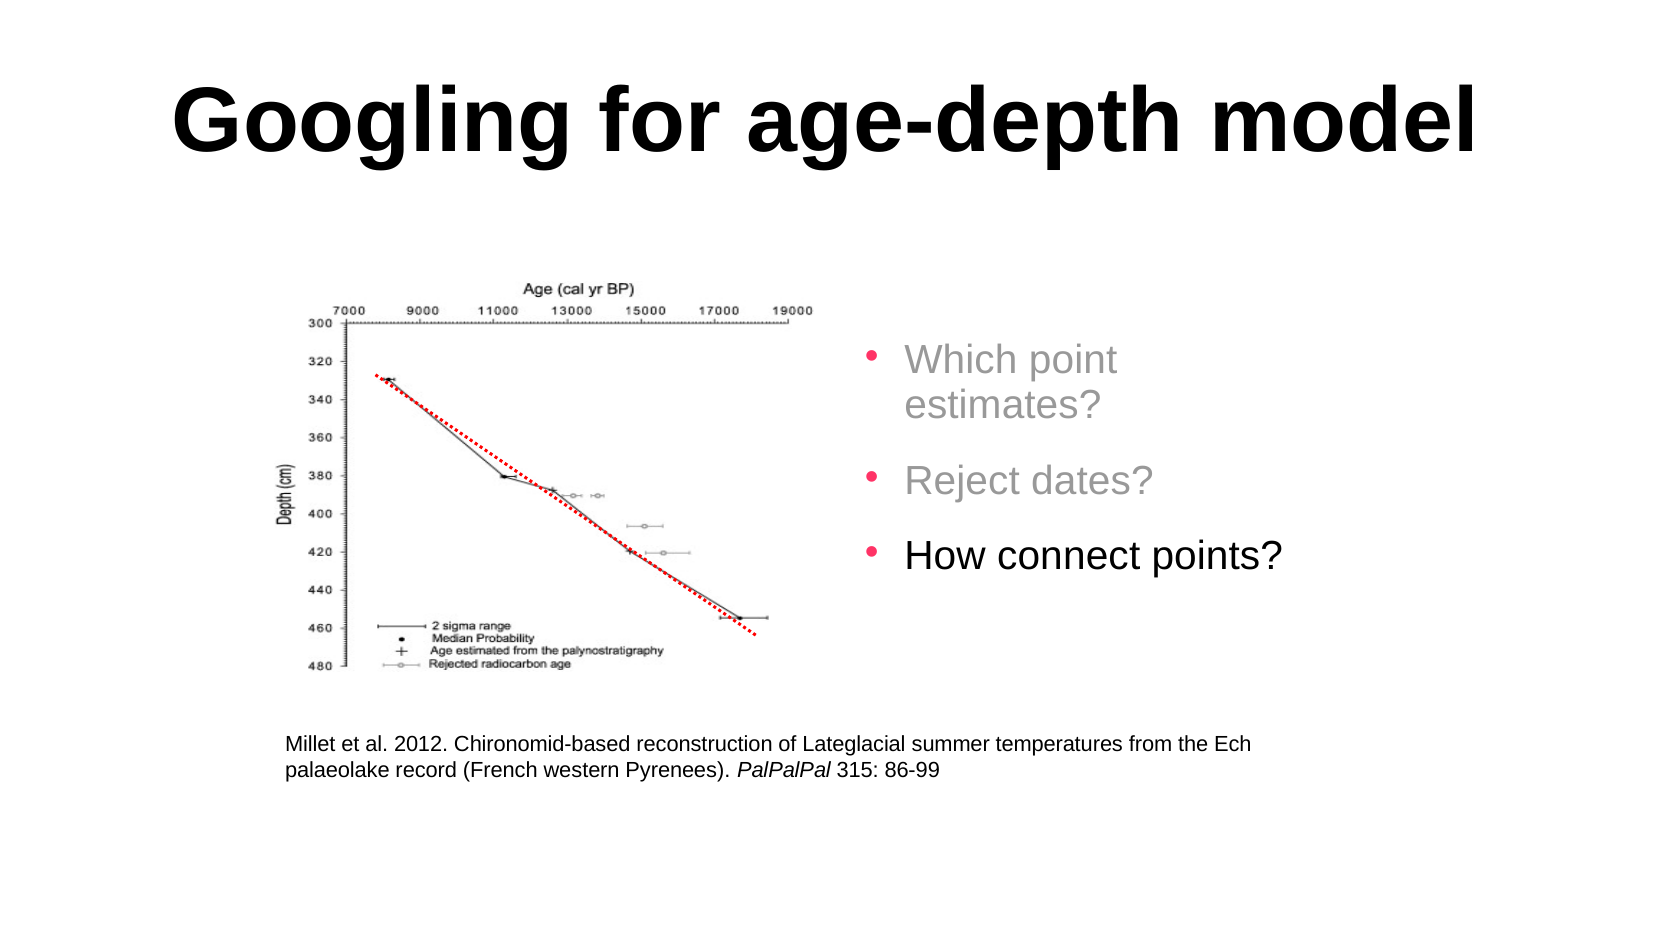

Googling for age-depth model
Which point estimates?
Reject dates?
How connect points?
Millet et al. 2012. Chironomid-based reconstruction of Lateglacial summer temperatures from the Ech palaeolake record (French western Pyrenees). PalPalPal 315: 86-99